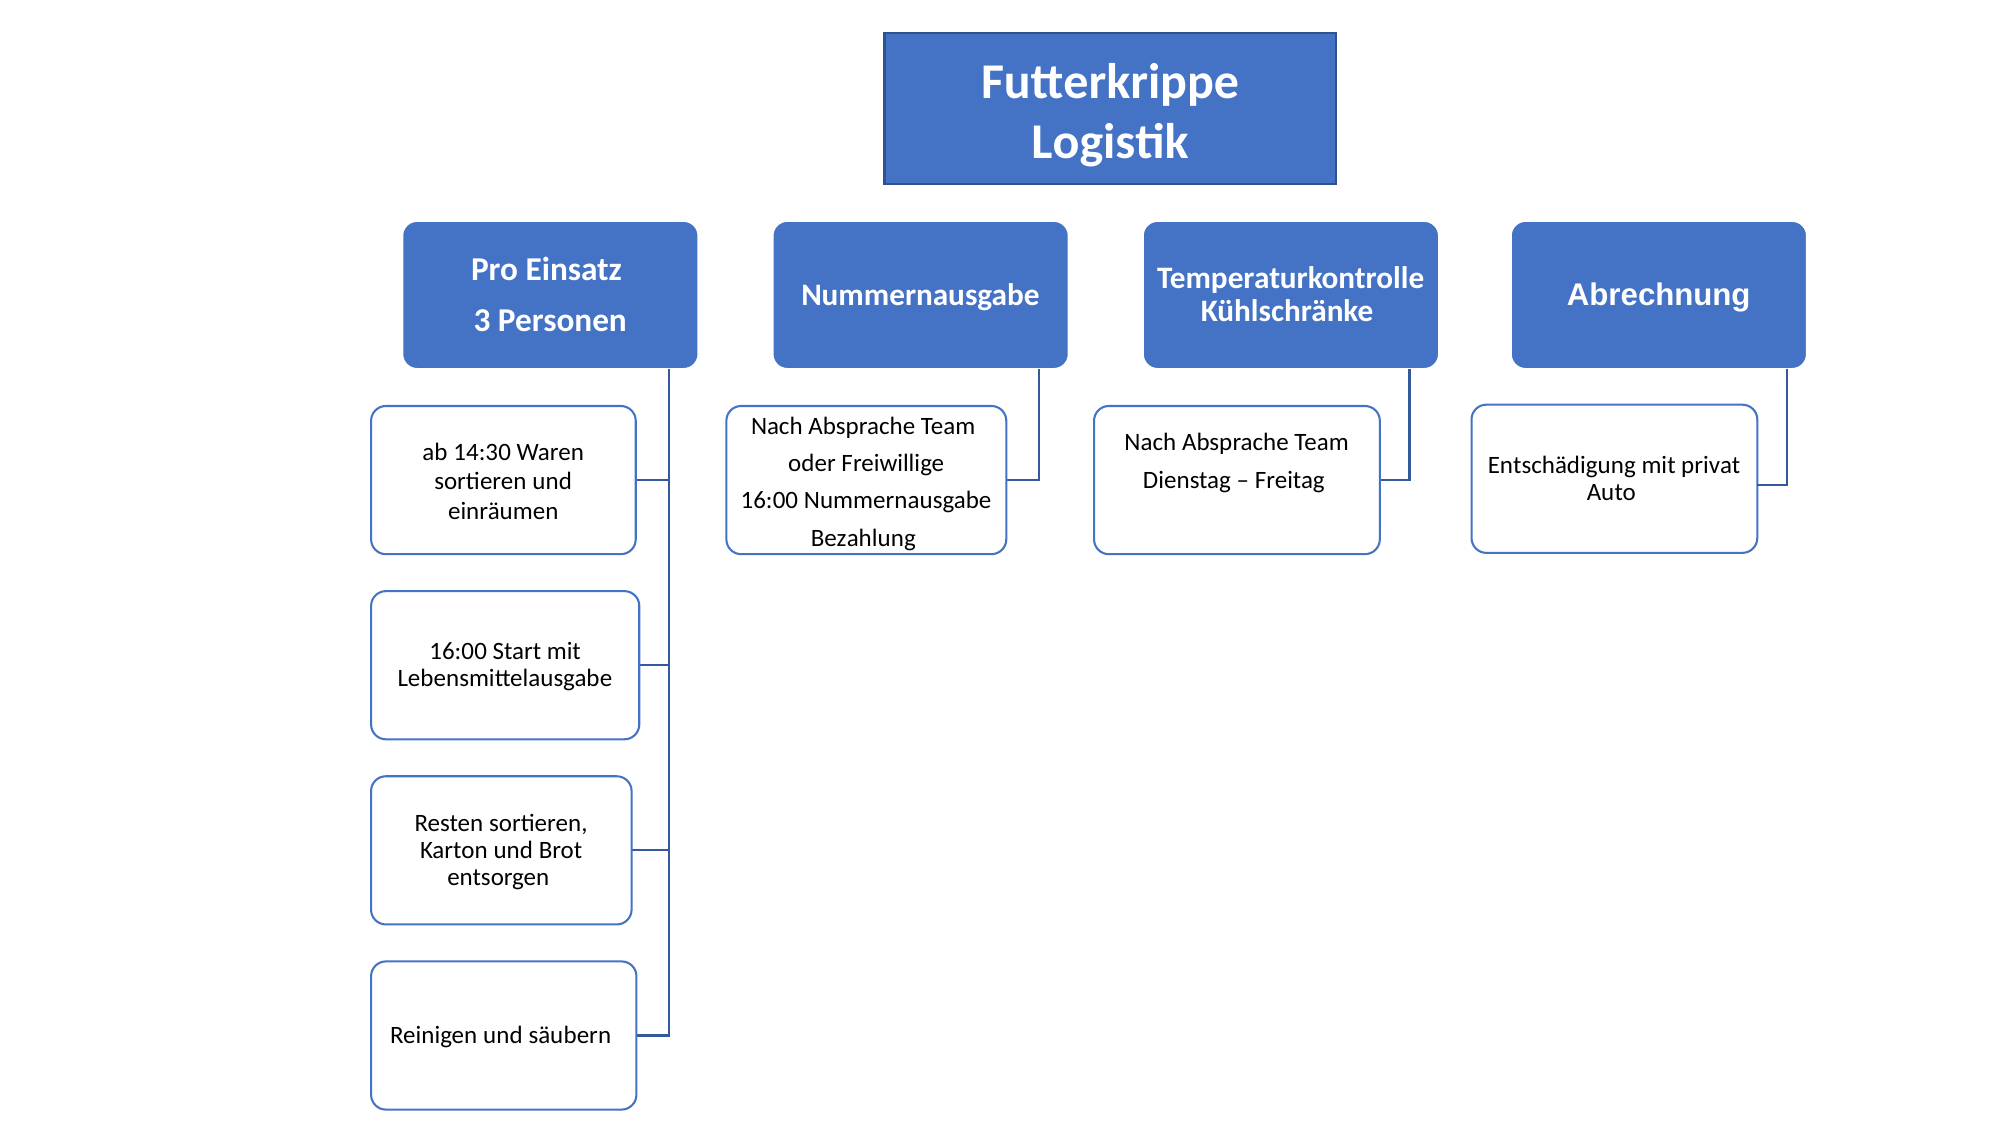

Futterkrippe
Logistik
Pro Einsatz
3 Personen
Nummernausgabe
Temperaturkontrolle Kühlschränke
ab 14:30 Waren sortieren und einräumen
Nach Absprache Team
oder Freiwillige
16:00 Nummernausgabe
Bezahlung
Nach Absprache Team
Dienstag – Freitag
16:00 Start mit Lebensmittelausgabe
Resten sortieren, Karton und Brot entsorgen
Reinigen und säubern
Abrechnung
Entschädigung mit privat Auto